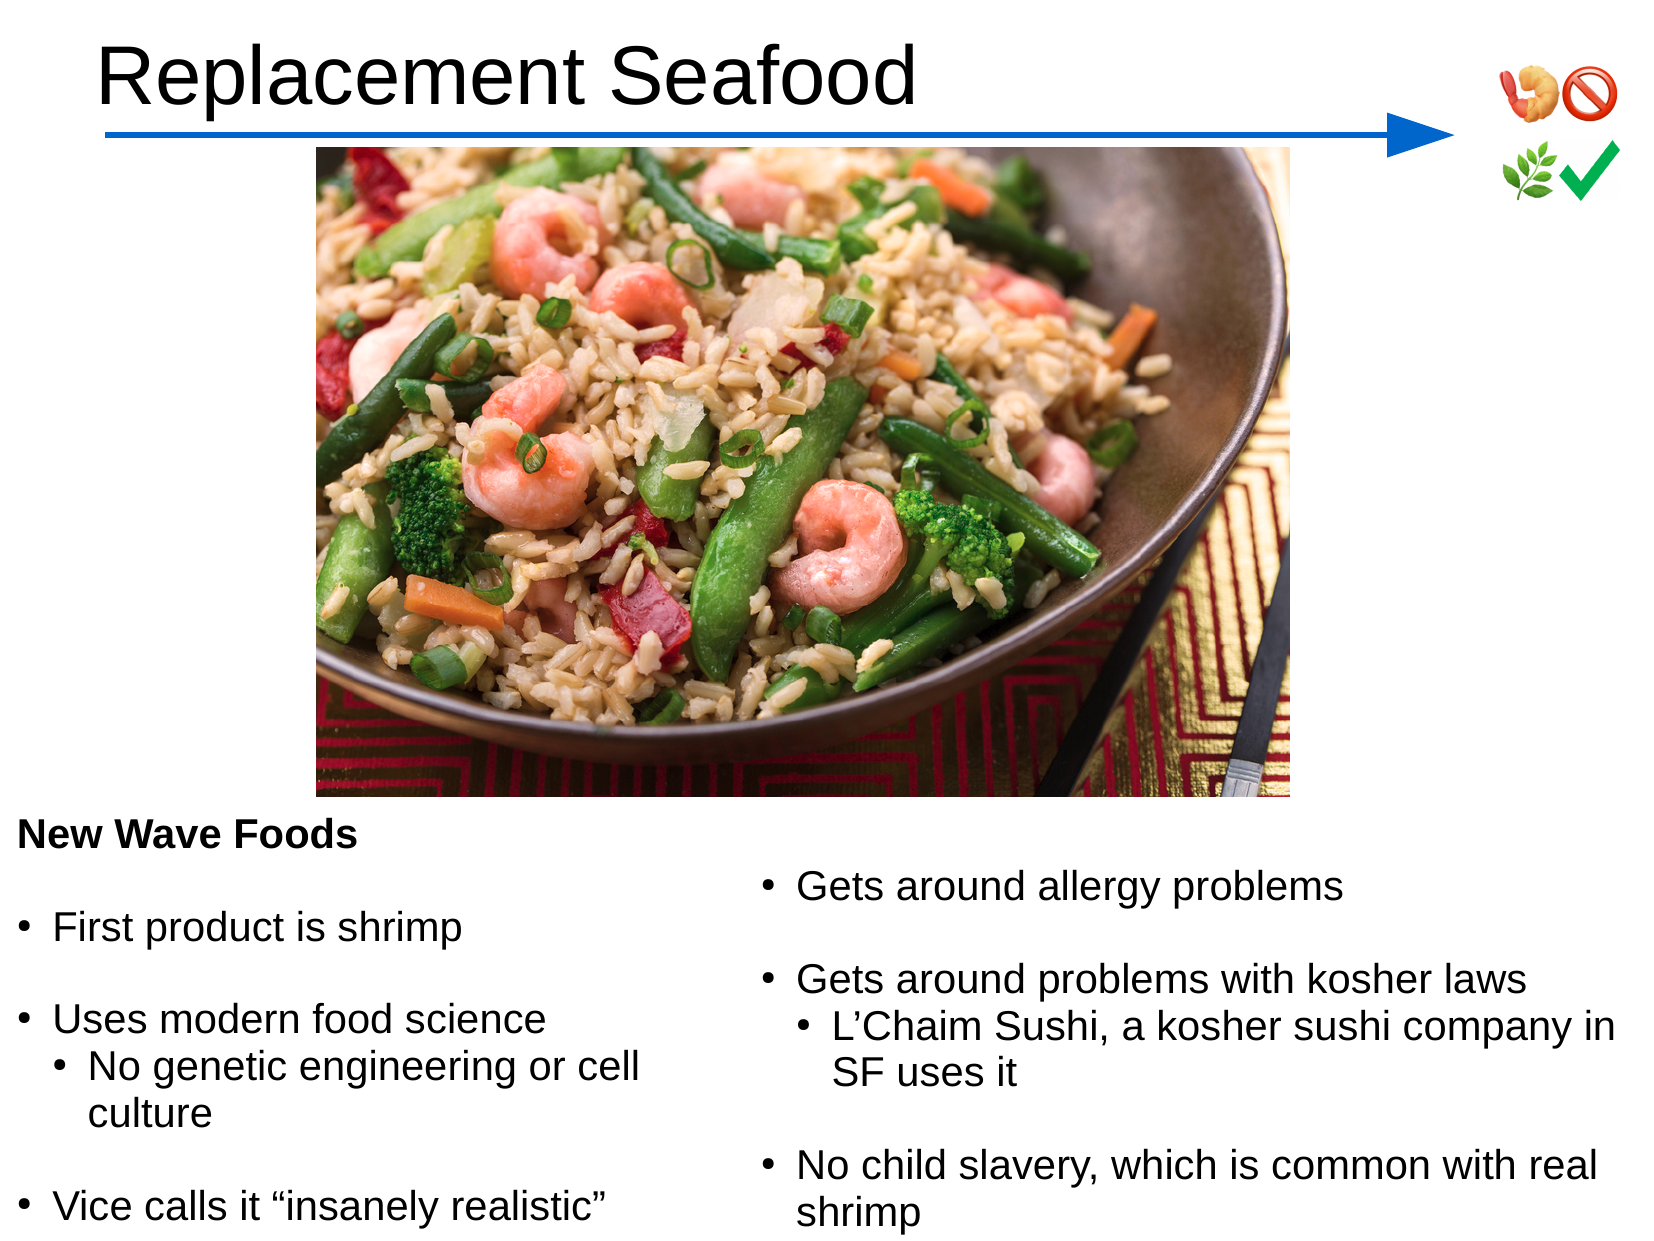

Replacement Seafood
New Wave Foods
First product is shrimp
Uses modern food science
No genetic engineering or cell culture
Vice calls it “insanely realistic”
Gets around allergy problems
Gets around problems with kosher laws
L’Chaim Sushi, a kosher sushi company in SF uses it
No child slavery, which is common with real shrimp